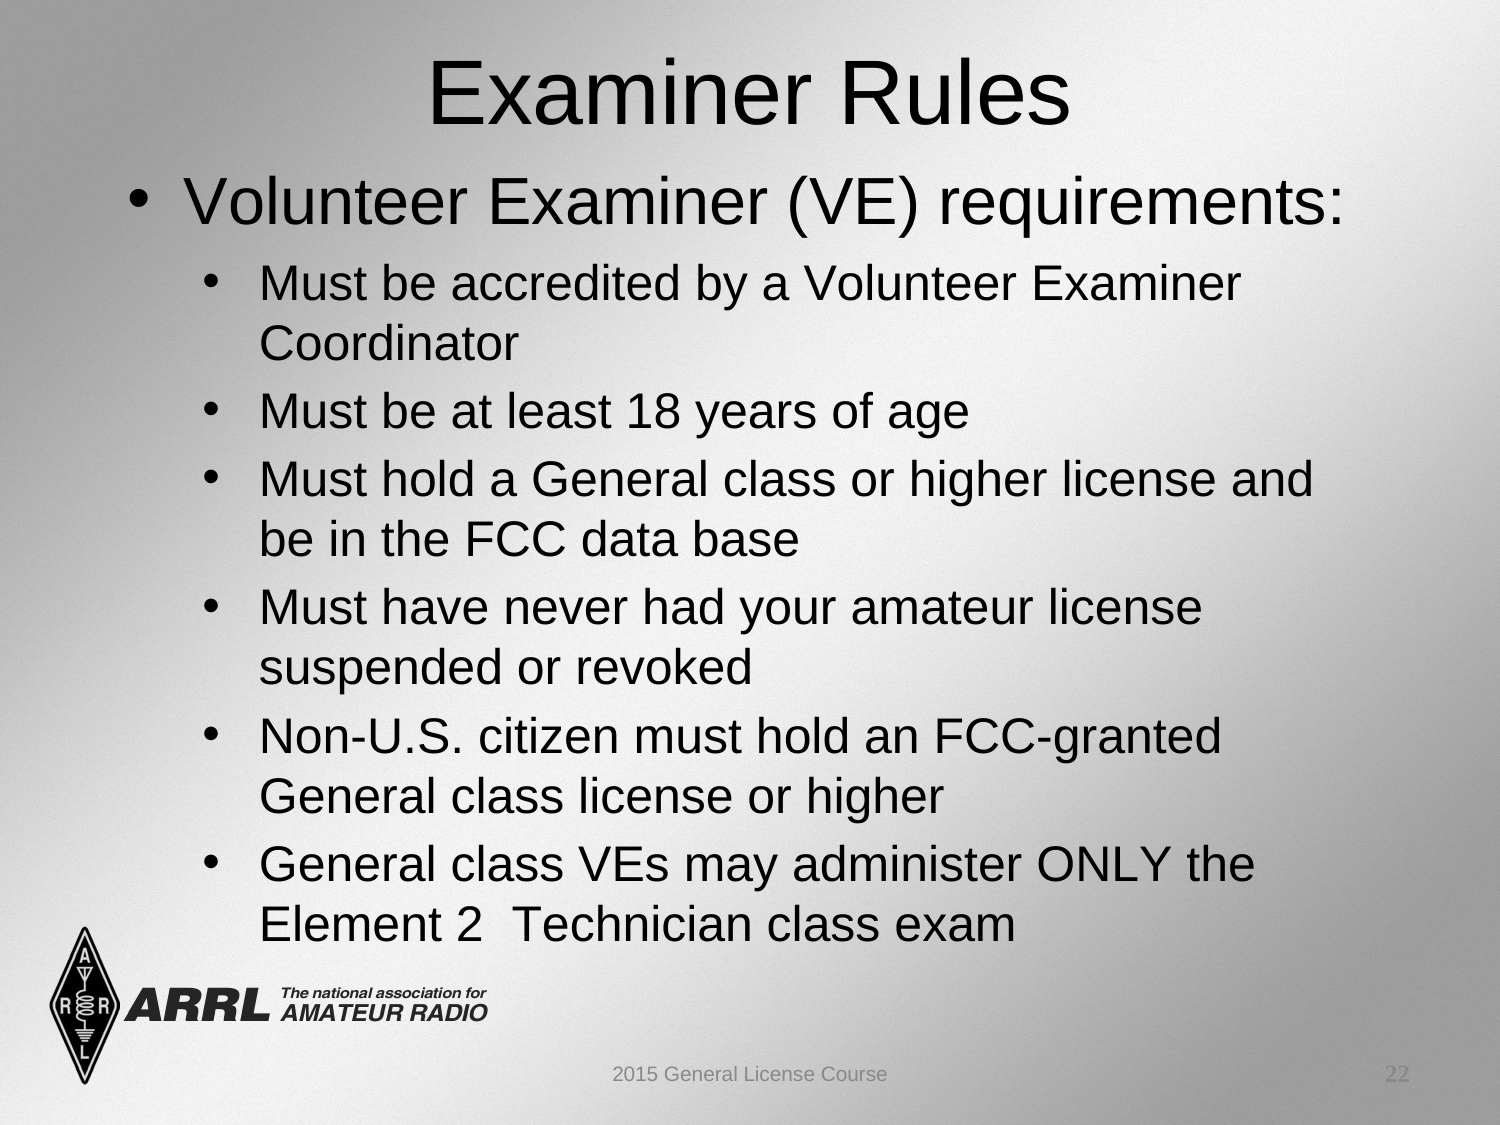

Examiner Rules
Volunteer Examiner (VE) requirements:
Must be accredited by a Volunteer Examiner Coordinator
Must be at least 18 years of age
Must hold a General class or higher license and be in the FCC data base
Must have never had your amateur license suspended or revoked
Non-U.S. citizen must hold an FCC-granted General class license or higher
General class VEs may administer ONLY the Element 2 Technician class exam
2015 General License Course